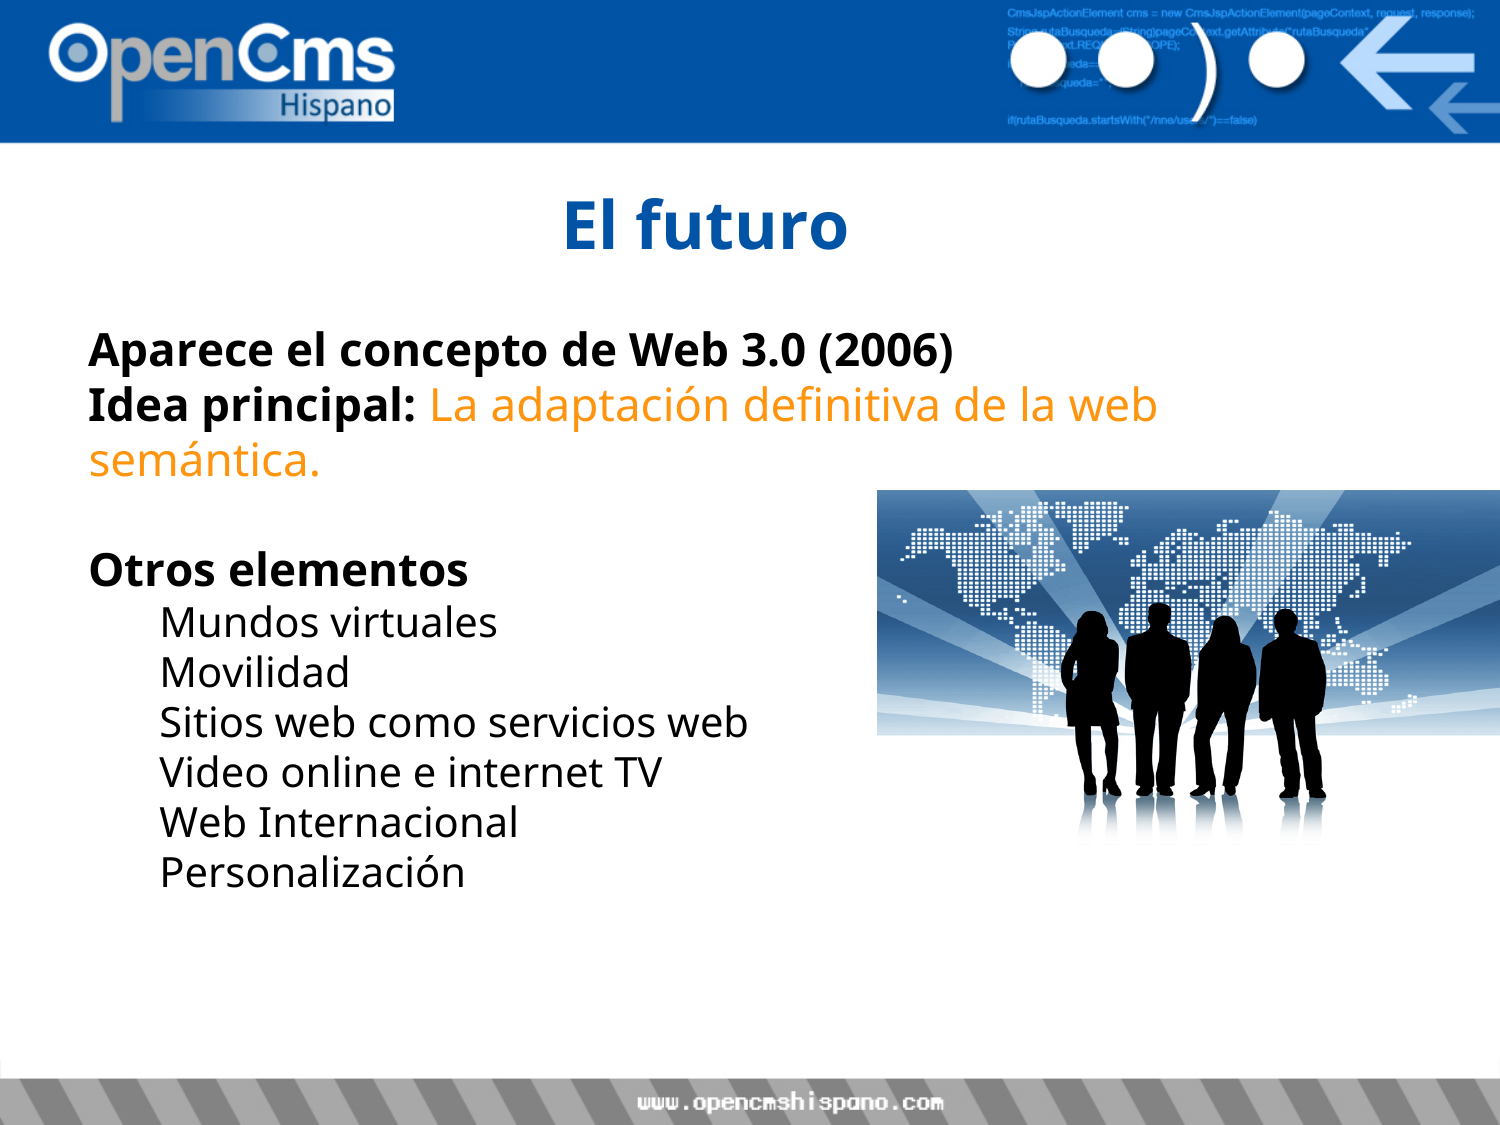

El futuro
Aparece el concepto de Web 3.0 (2006)
Idea principal: La adaptación definitiva de la web semántica.
Otros elementos
Mundos virtuales
Movilidad
Sitios web como servicios web
Video online e internet TV
Web Internacional
Personalización